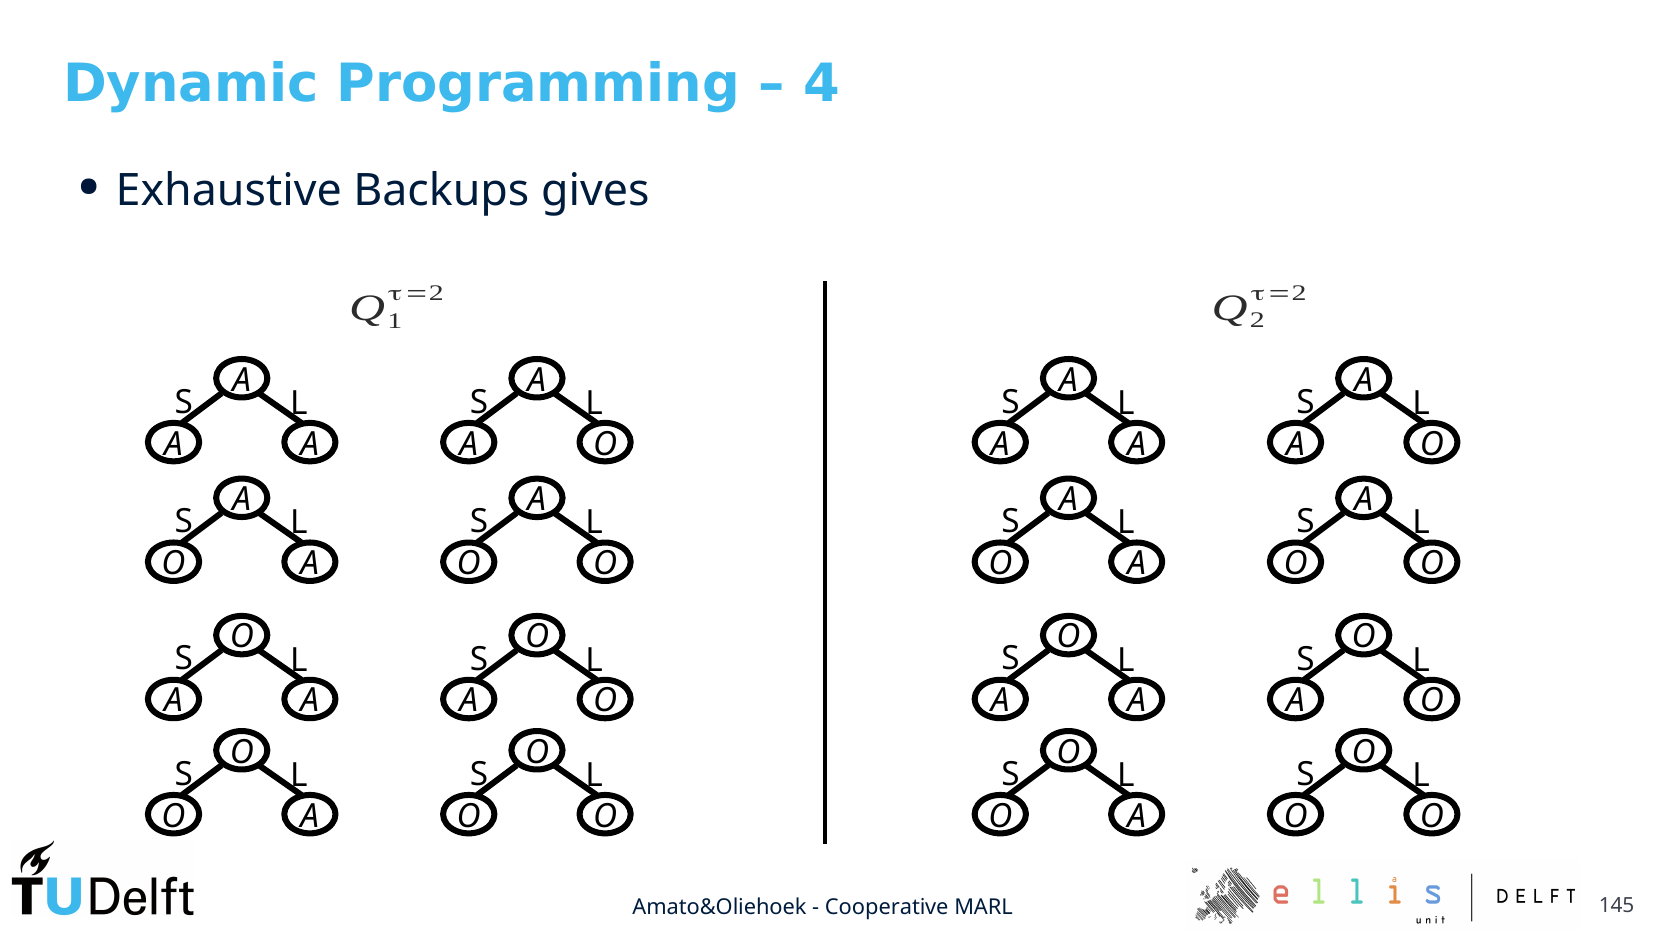

# Dynamic Programming – 4
Exhaustive Backups gives
A
S
L
A
A
A
S
L
A
O
A
S
L
A
A
A
S
L
A
O
A
S
L
O
A
A
S
L
O
A
A
S
L
O
O
A
S
L
O
O
O
S
L
A
A
O
S
L
A
A
O
S
L
A
O
O
S
L
A
O
O
S
L
O
A
O
S
L
O
O
O
S
L
O
A
O
S
L
O
O
Amato&Oliehoek - Cooperative MARL